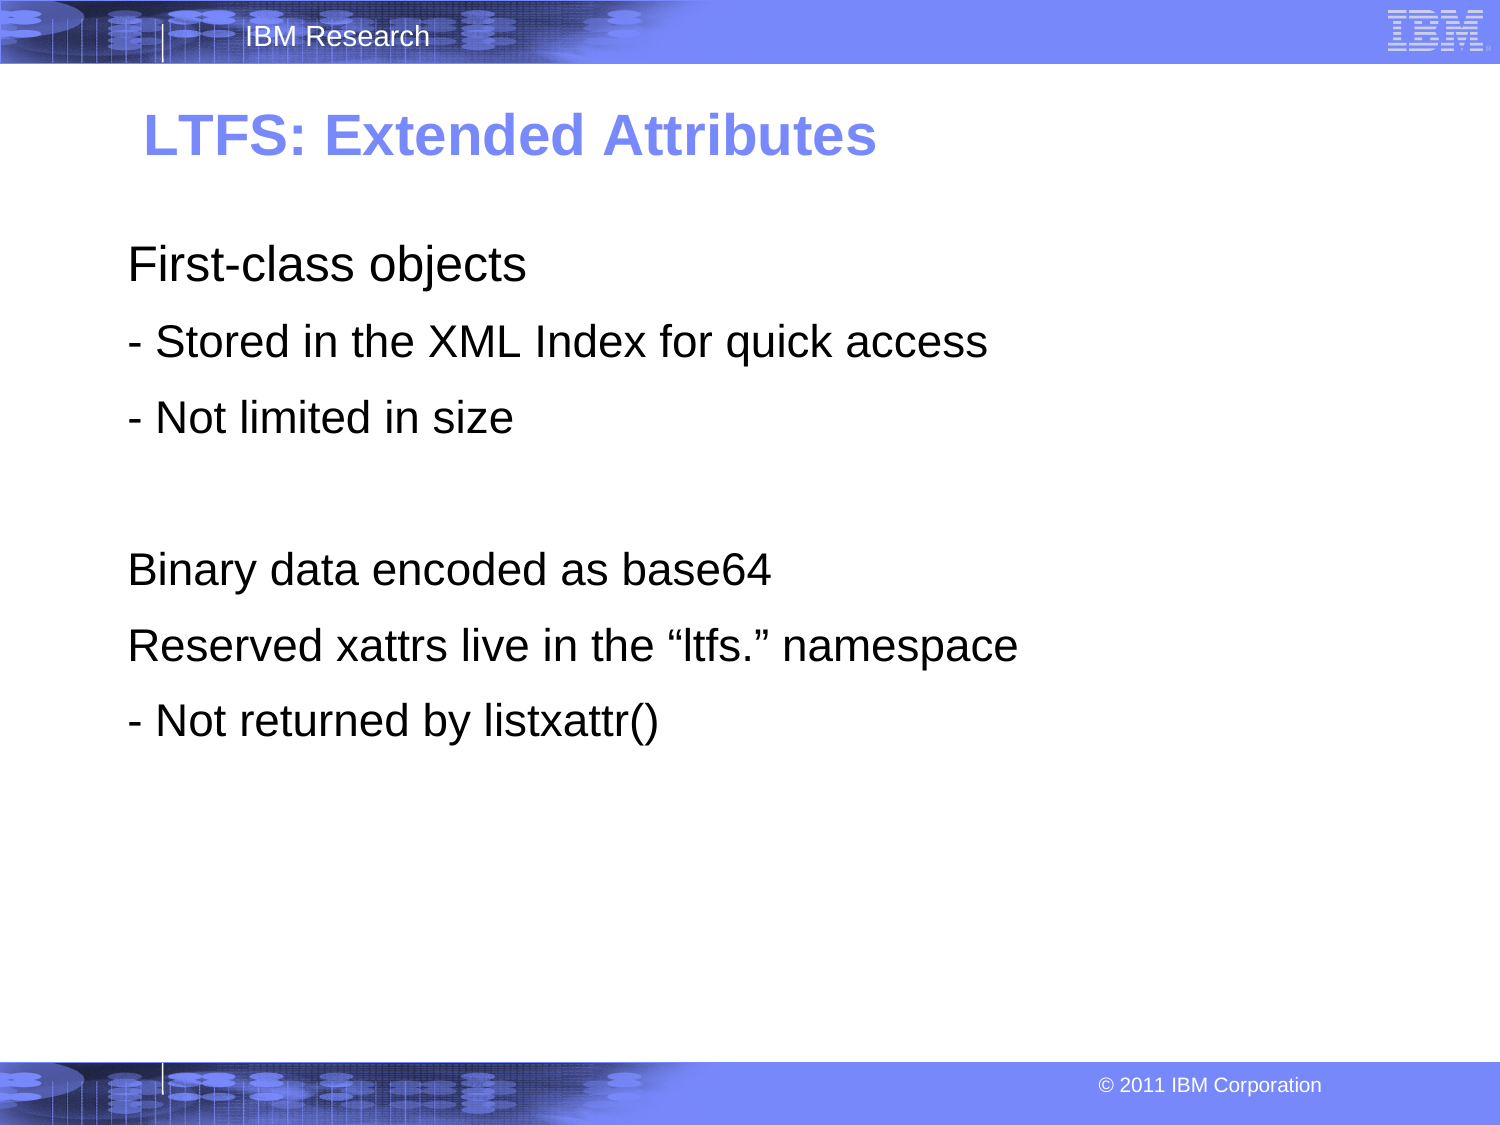

# LTFS: Extended Attributes
First-class objects
- Stored in the XML Index for quick access
- Not limited in size
Binary data encoded as base64
Reserved xattrs live in the “ltfs.” namespace
- Not returned by listxattr()